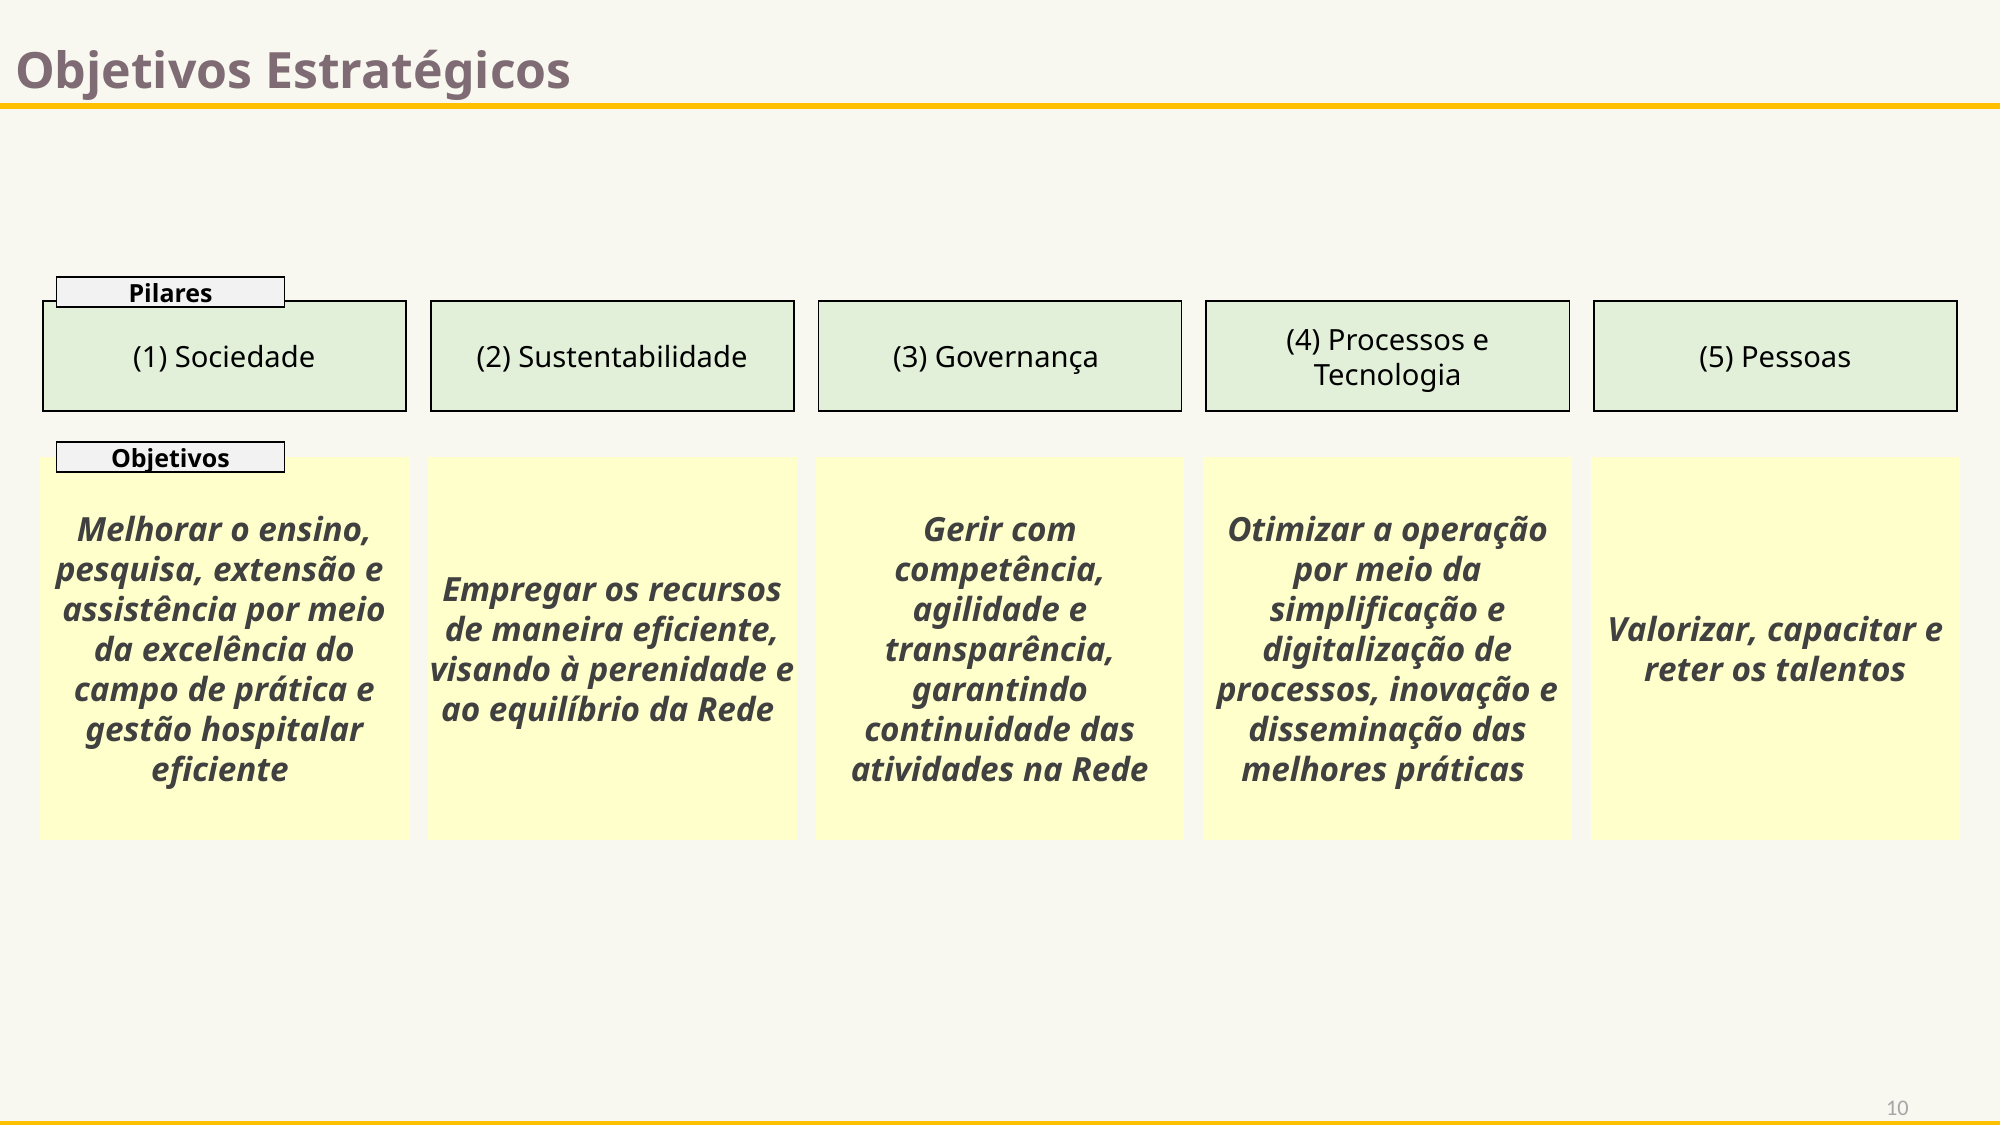

Objetivos Estratégicos
Pilares
(1) Sociedade
Melhorar o ensino, pesquisa, extensão e assistência por meio da excelência do campo de prática e gestão hospitalar eficiente
(2) Sustentabilidade
Empregar os recursos de maneira eficiente, visando à perenidade e ao equilíbrio da Rede
(3) Governança
Gerir com competência, agilidade e transparência, garantindo continuidade das atividades na Rede
(4) Processos e Tecnologia
Otimizar a operação por meio da simplificação e digitalização de processos, inovação e disseminação das melhores práticas
(5) Pessoas
Valorizar, capacitar e reter os talentos
Objetivos